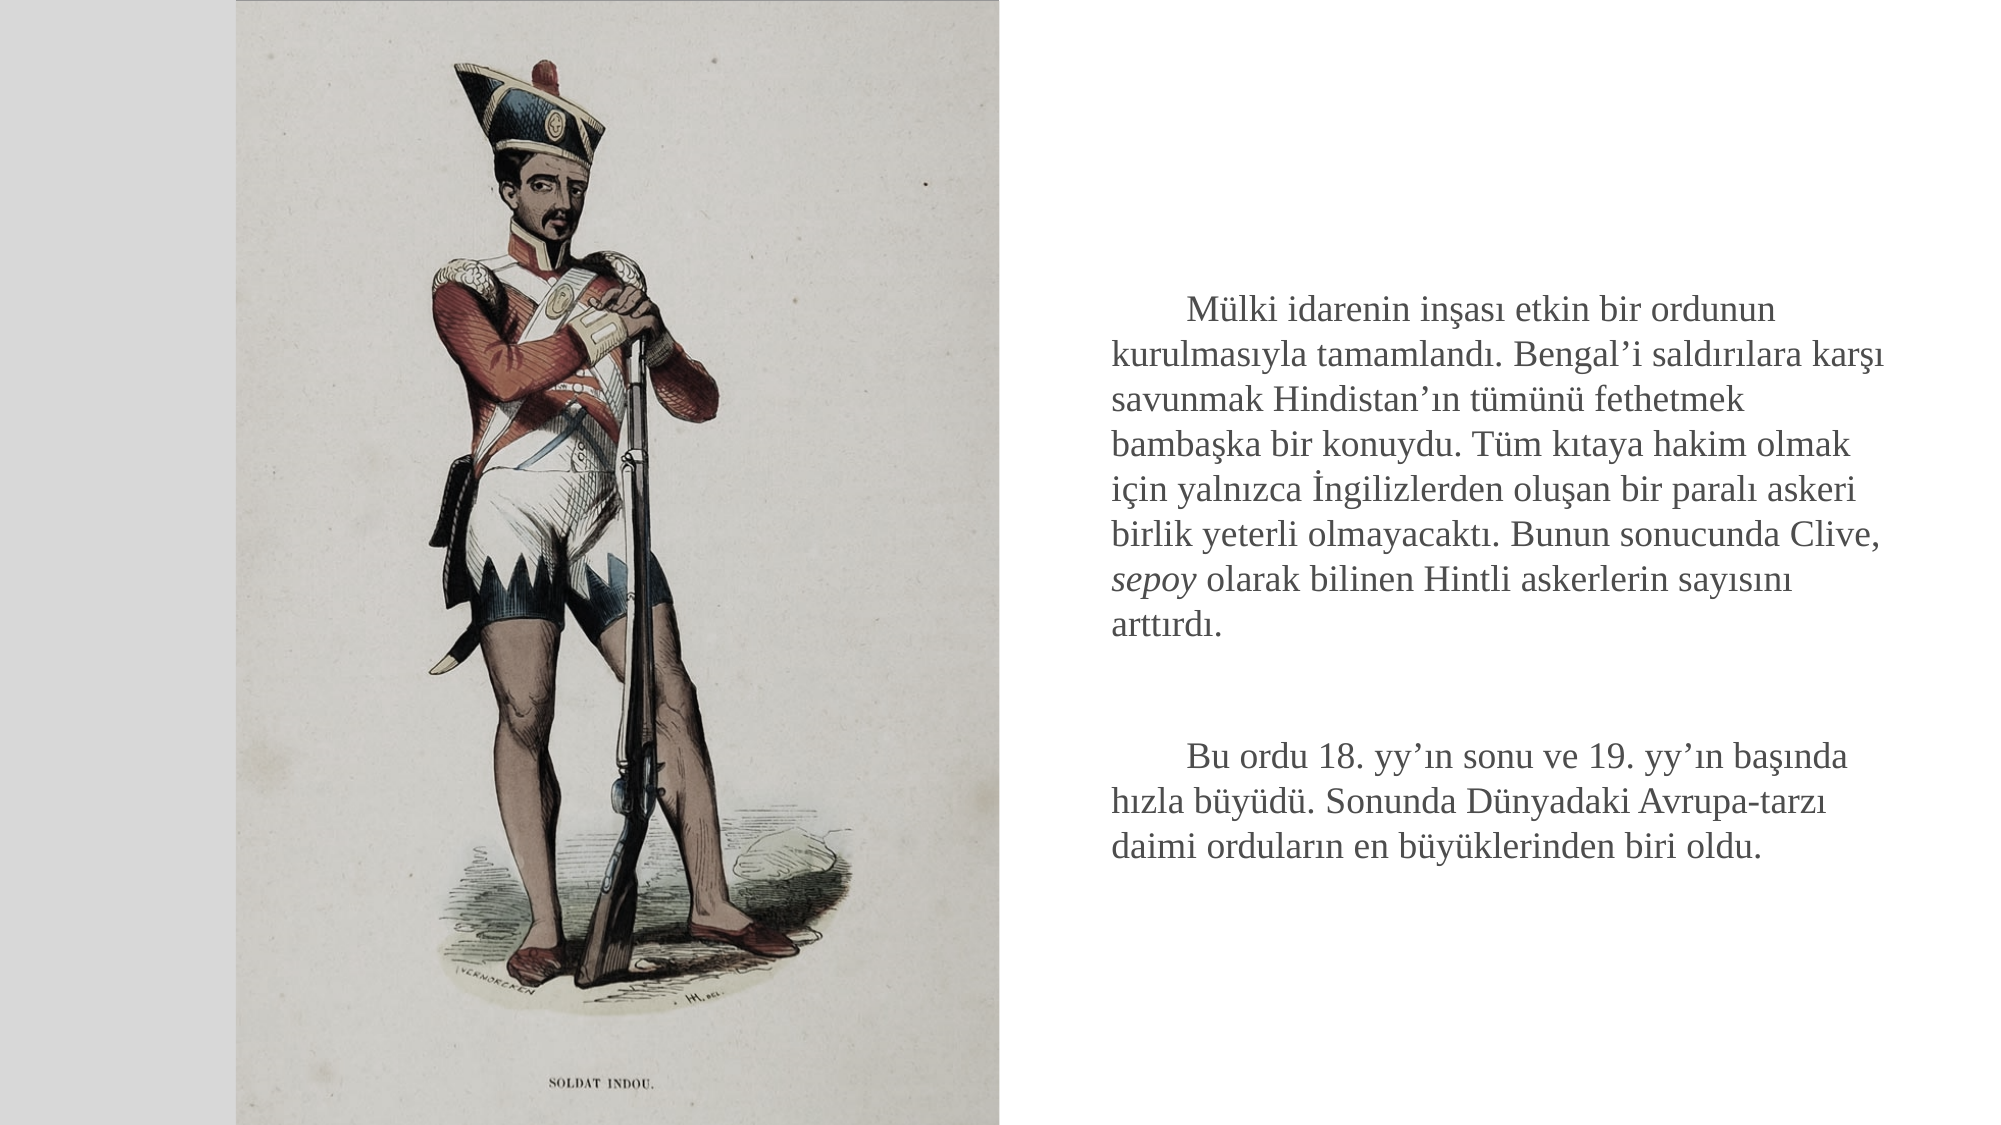

# Mülki idarenin inşası etkin bir ordunun kurulmasıyla tamamlandı. Bengal’i saldırılara karşı savunmak Hindistan’ın tümünü fethetmek bambaşka bir konuydu. Tüm kıtaya hakim olmak için yalnızca İngilizlerden oluşan bir paralı askeri birlik yeterli olmayacaktı. Bunun sonucunda Clive, sepoy olarak bilinen Hintli askerlerin sayısını arttırdı.
	Bu ordu 18. yy’ın sonu ve 19. yy’ın başında hızla büyüdü. Sonunda Dünyadaki Avrupa-tarzı daimi orduların en büyüklerinden biri oldu.